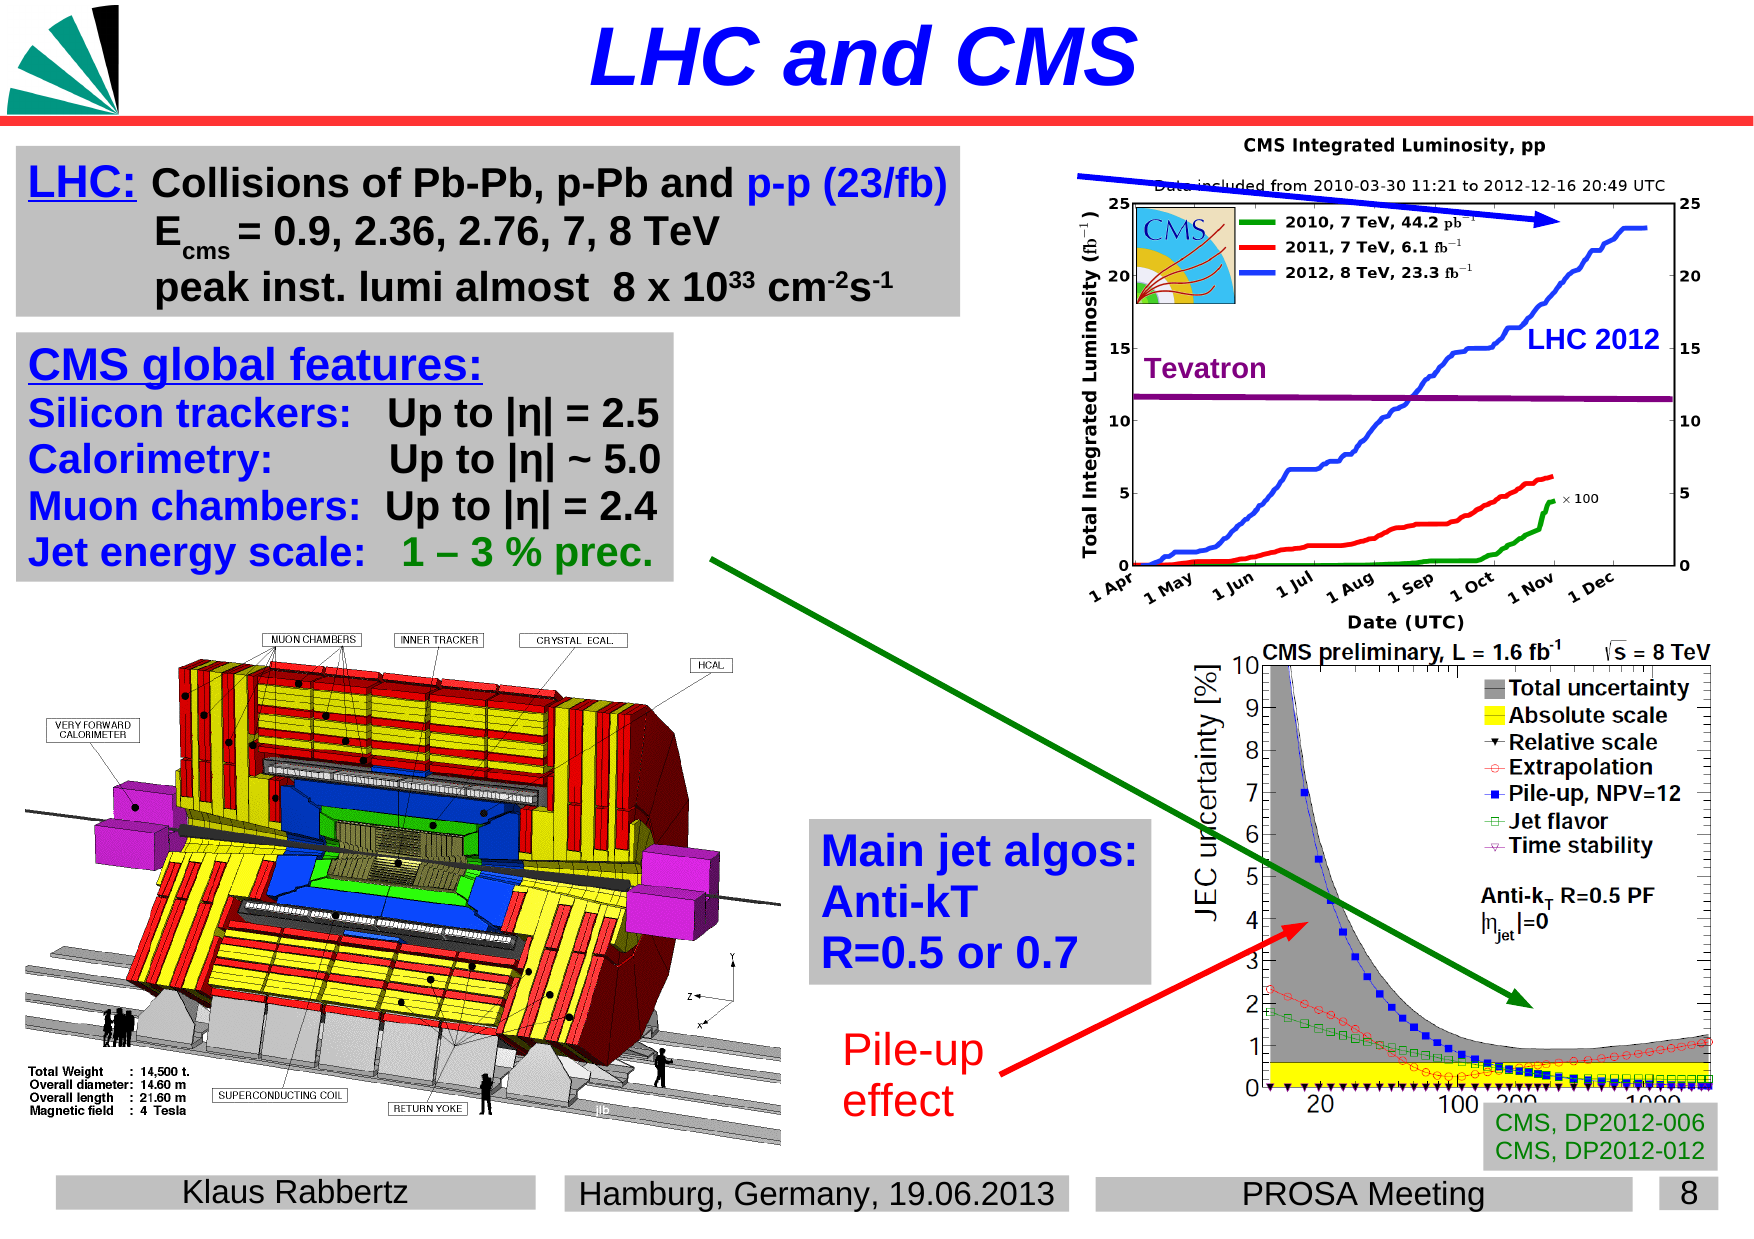

# LHC and CMS
LHC 2012
Tevatron
LHC: Collisions of Pb-Pb, p-Pb and p-p (23/fb)
 Ecms = 0.9, 2.36, 2.76, 7, 8 TeV
 peak inst. lumi almost 8 x 1033 cm-2s-1
CMS global features:
Silicon trackers: Up to |η| = 2.5
Calorimetry: Up to |η| ~ 5.0
Muon chambers: Up to |η| = 2.4
Jet energy scale: 1 – 3 % prec.
Main jet algos:
Anti-kT
R=0.5 or 0.7
Pile-up
effect
CMS, DP2012-006
CMS, DP2012-012